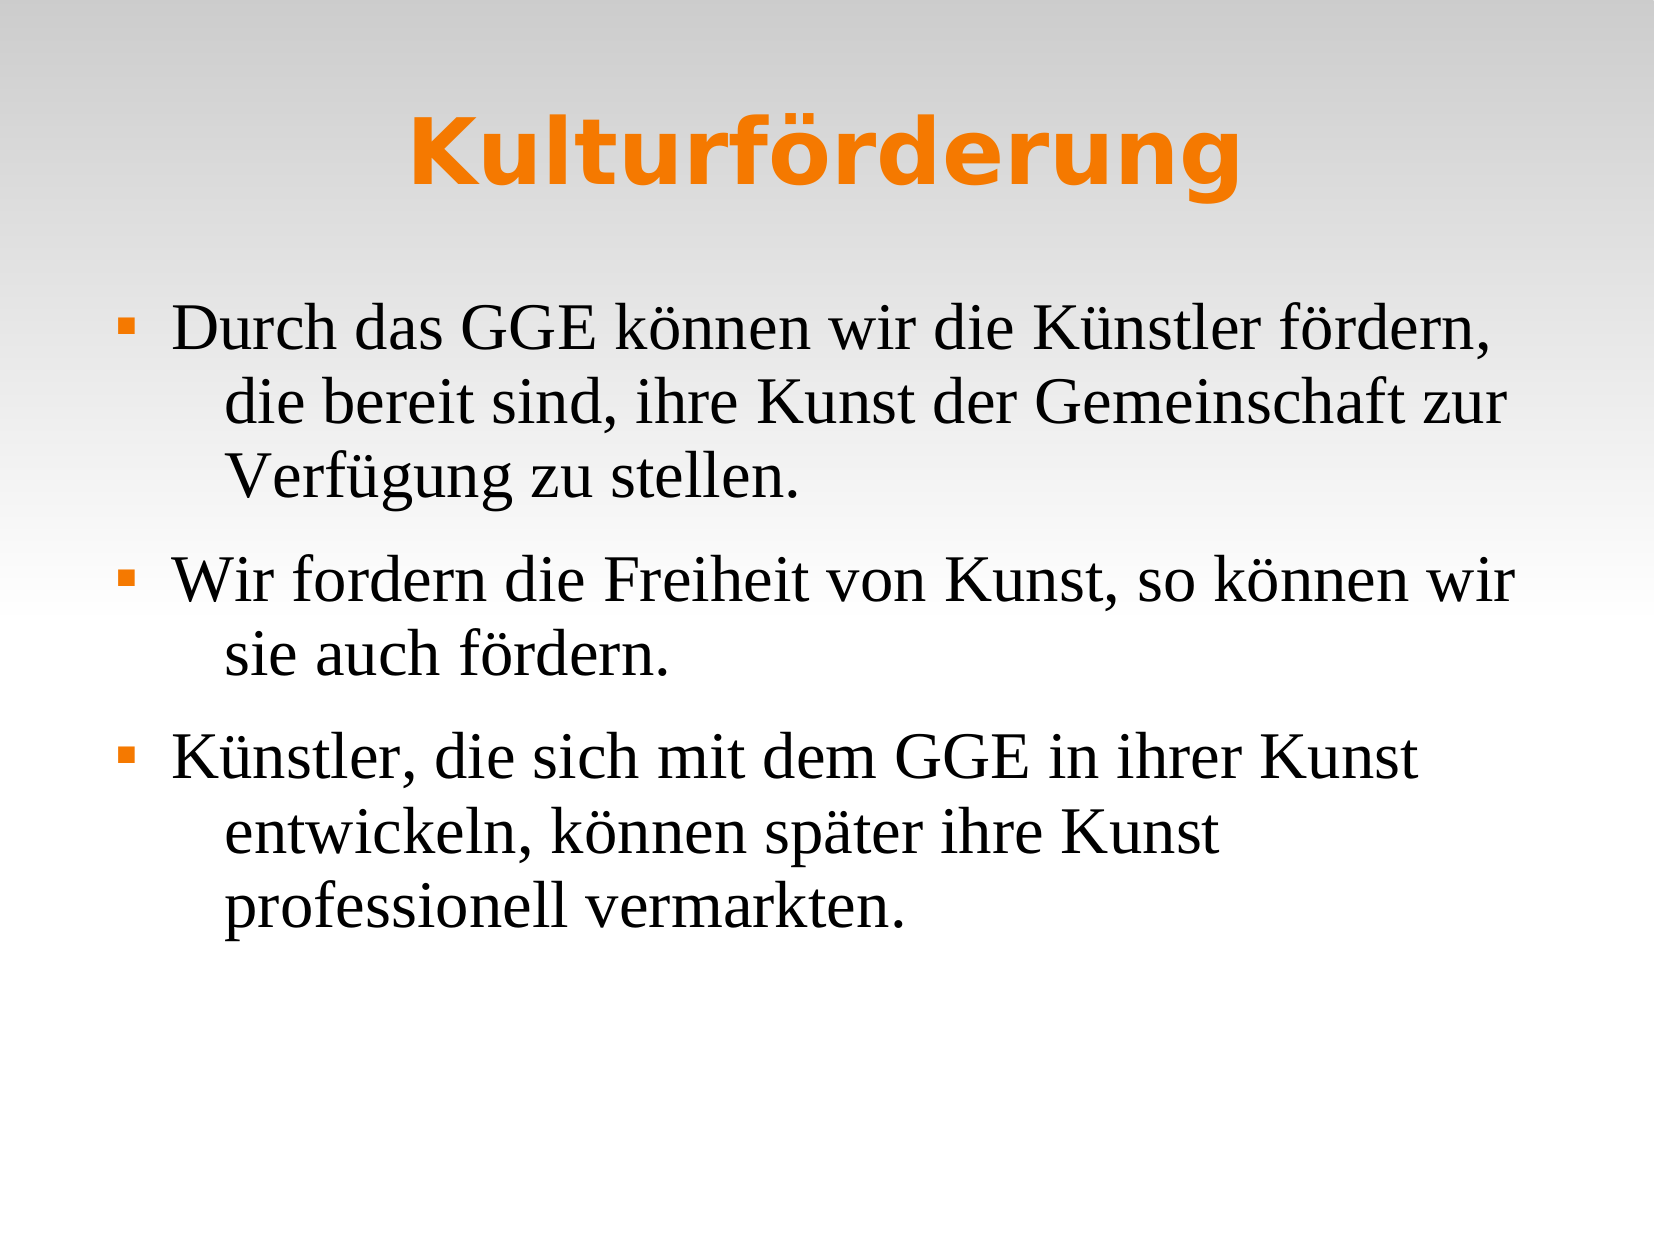

# Kulturförderung
Durch das GGE können wir die Künstler fördern, die bereit sind, ihre Kunst der Gemeinschaft zur Verfügung zu stellen.
Wir fordern die Freiheit von Kunst, so können wir sie auch fördern.
Künstler, die sich mit dem GGE in ihrer Kunst entwickeln, können später ihre Kunst professionell vermarkten.